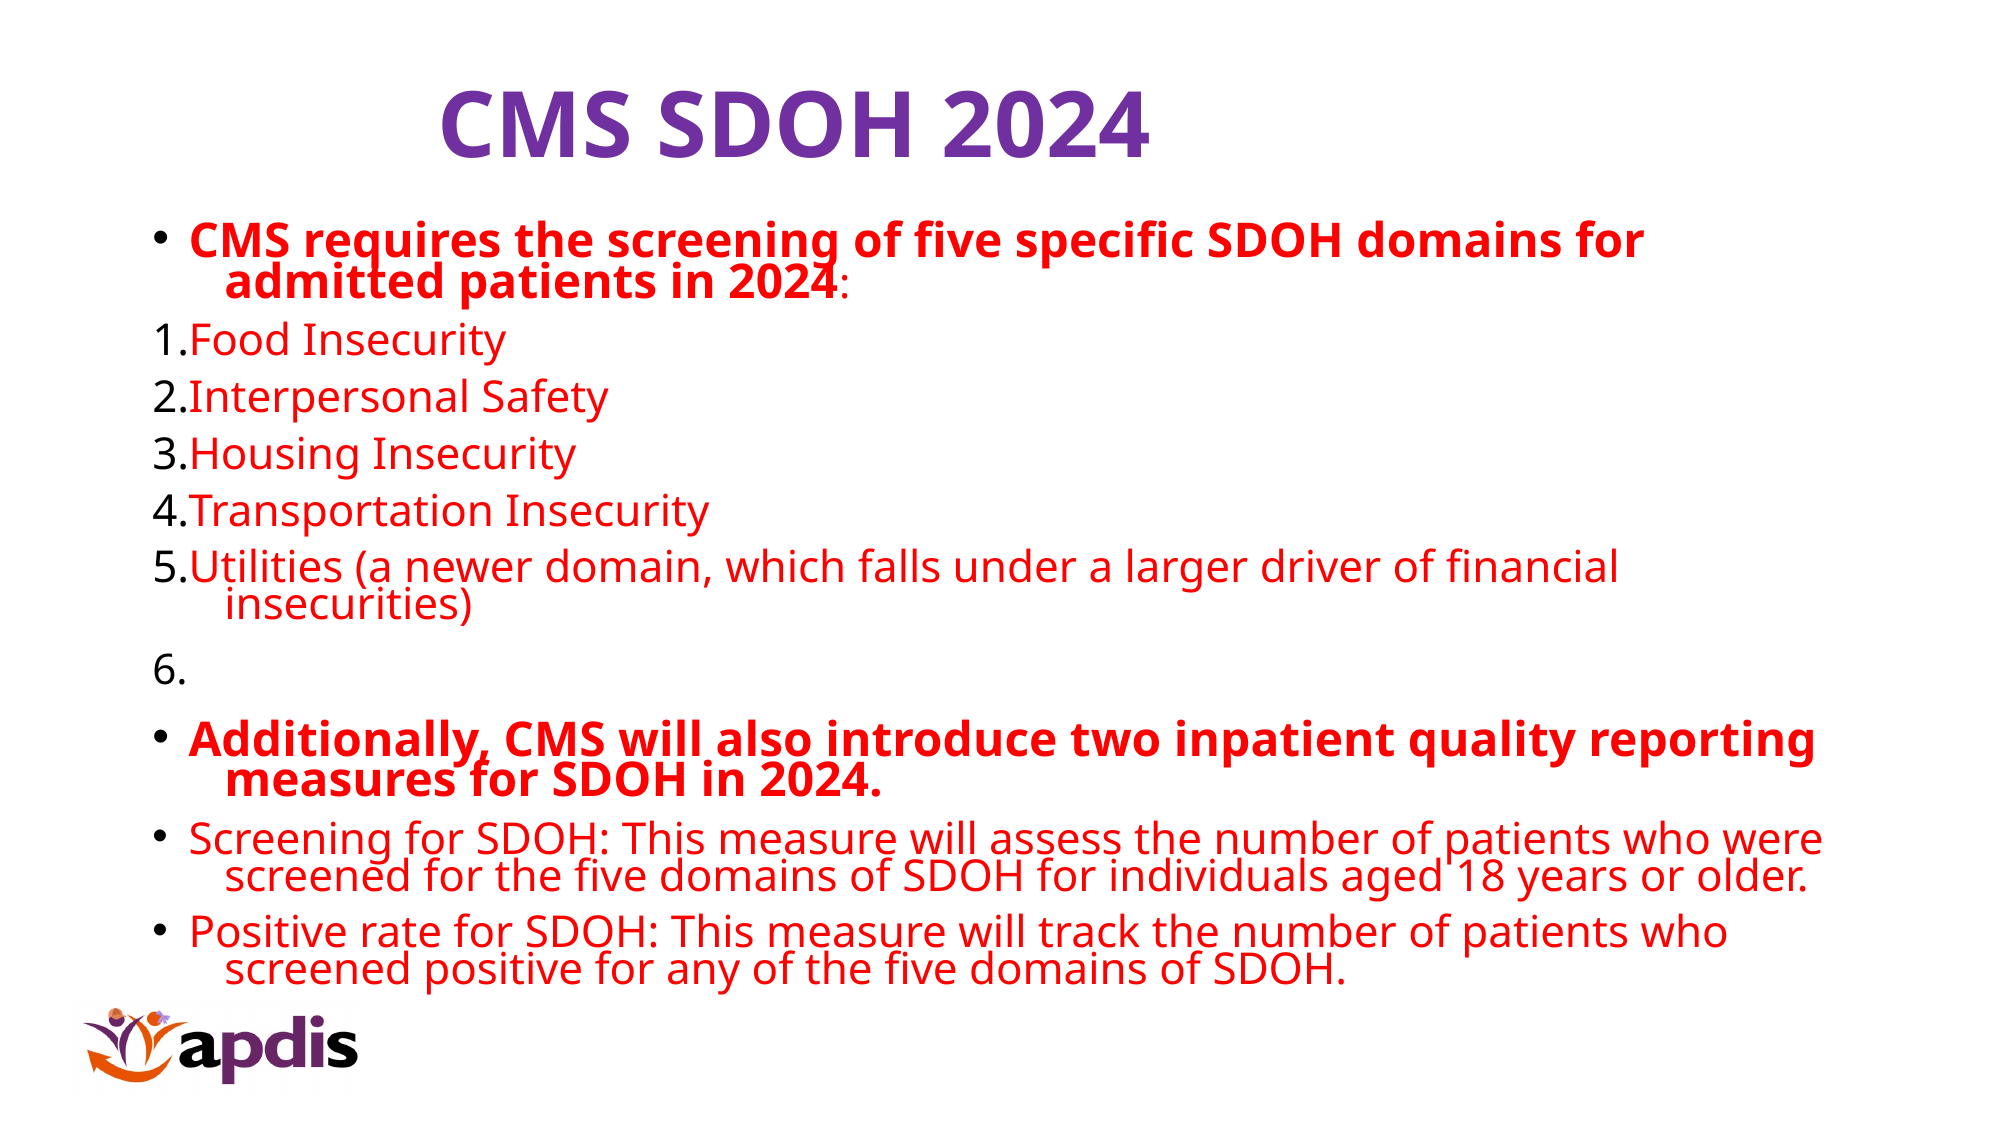

# CMS SDOH 2024
CMS requires the screening of five specific SDOH domains for admitted patients in 2024:
Food Insecurity
Interpersonal Safety
Housing Insecurity
Transportation Insecurity
Utilities (a newer domain, which falls under a larger driver of financial insecurities)
Additionally, CMS will also introduce two inpatient quality reporting measures for SDOH in 2024.
Screening for SDOH: This measure will assess the number of patients who were screened for the five domains of SDOH for individuals aged 18 years or older.
Positive rate for SDOH: This measure will track the number of patients who screened positive for any of the five domains of SDOH.